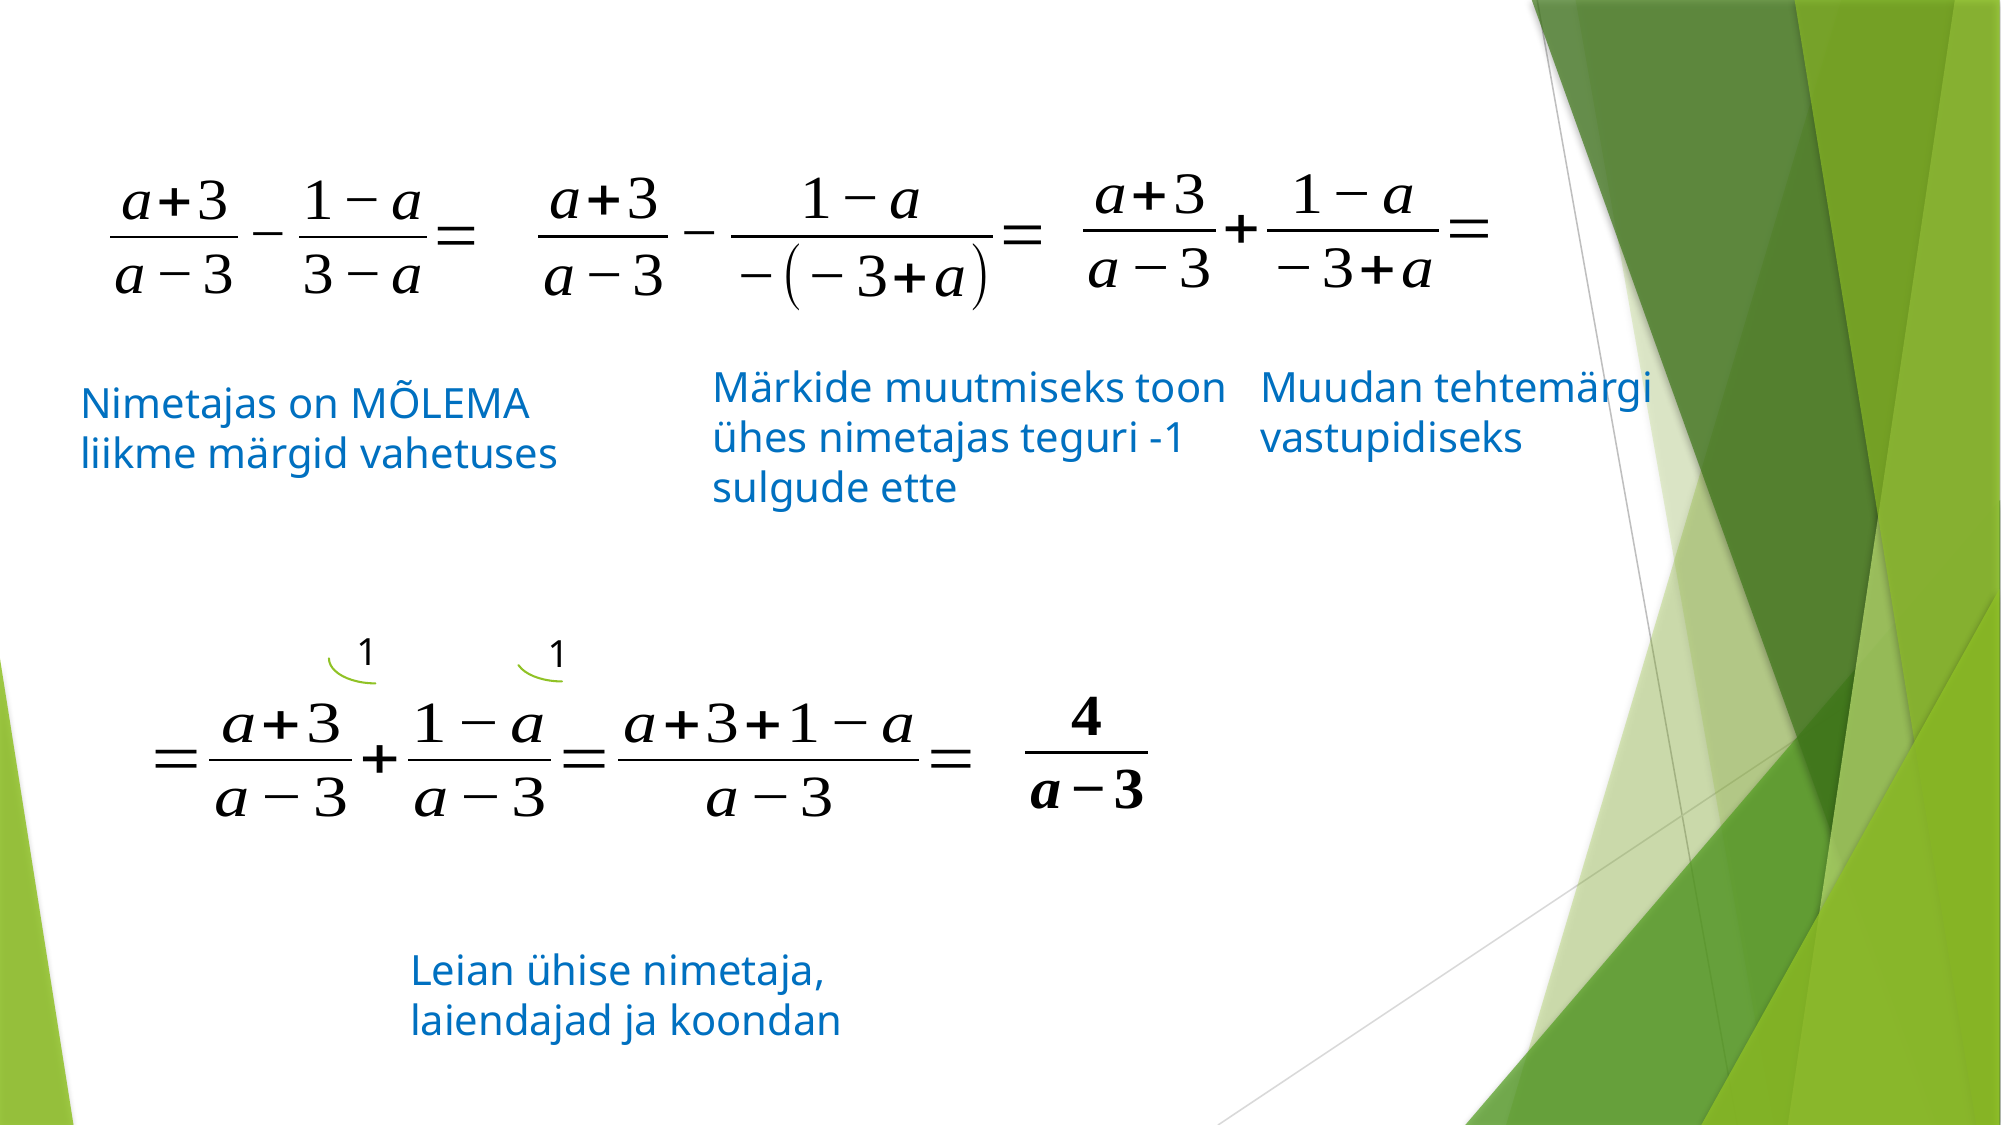

Märkide muutmiseks toon ühes nimetajas teguri -1 sulgude ette
Muudan tehtemärgi vastupidiseks
Nimetajas on MÕLEMA liikme märgid vahetuses
1
1
Leian ühise nimetaja, laiendajad ja koondan